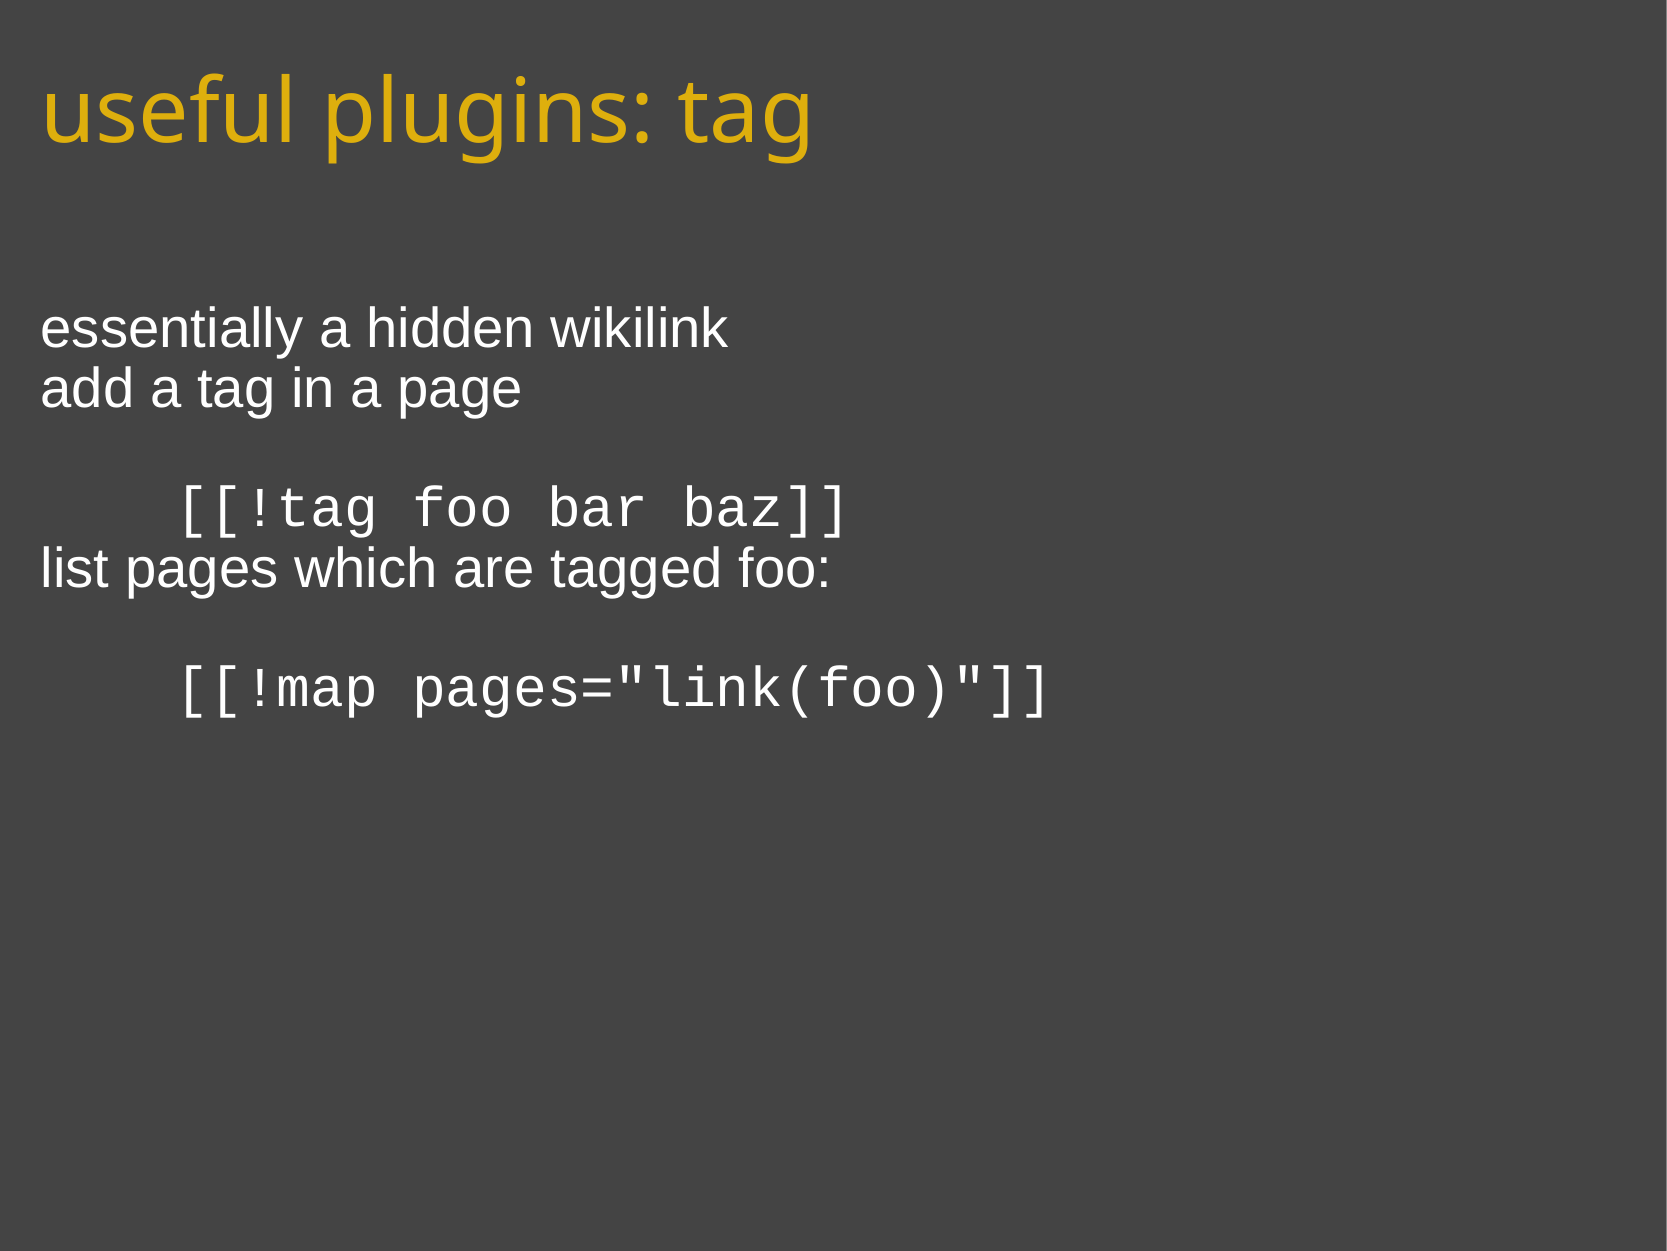

# useful plugins: tag
essentially a hidden wikilink
add a tag in a page
    [[!tag foo bar baz]]
list pages which are tagged foo:
    [[!map pages="link(foo)"]]